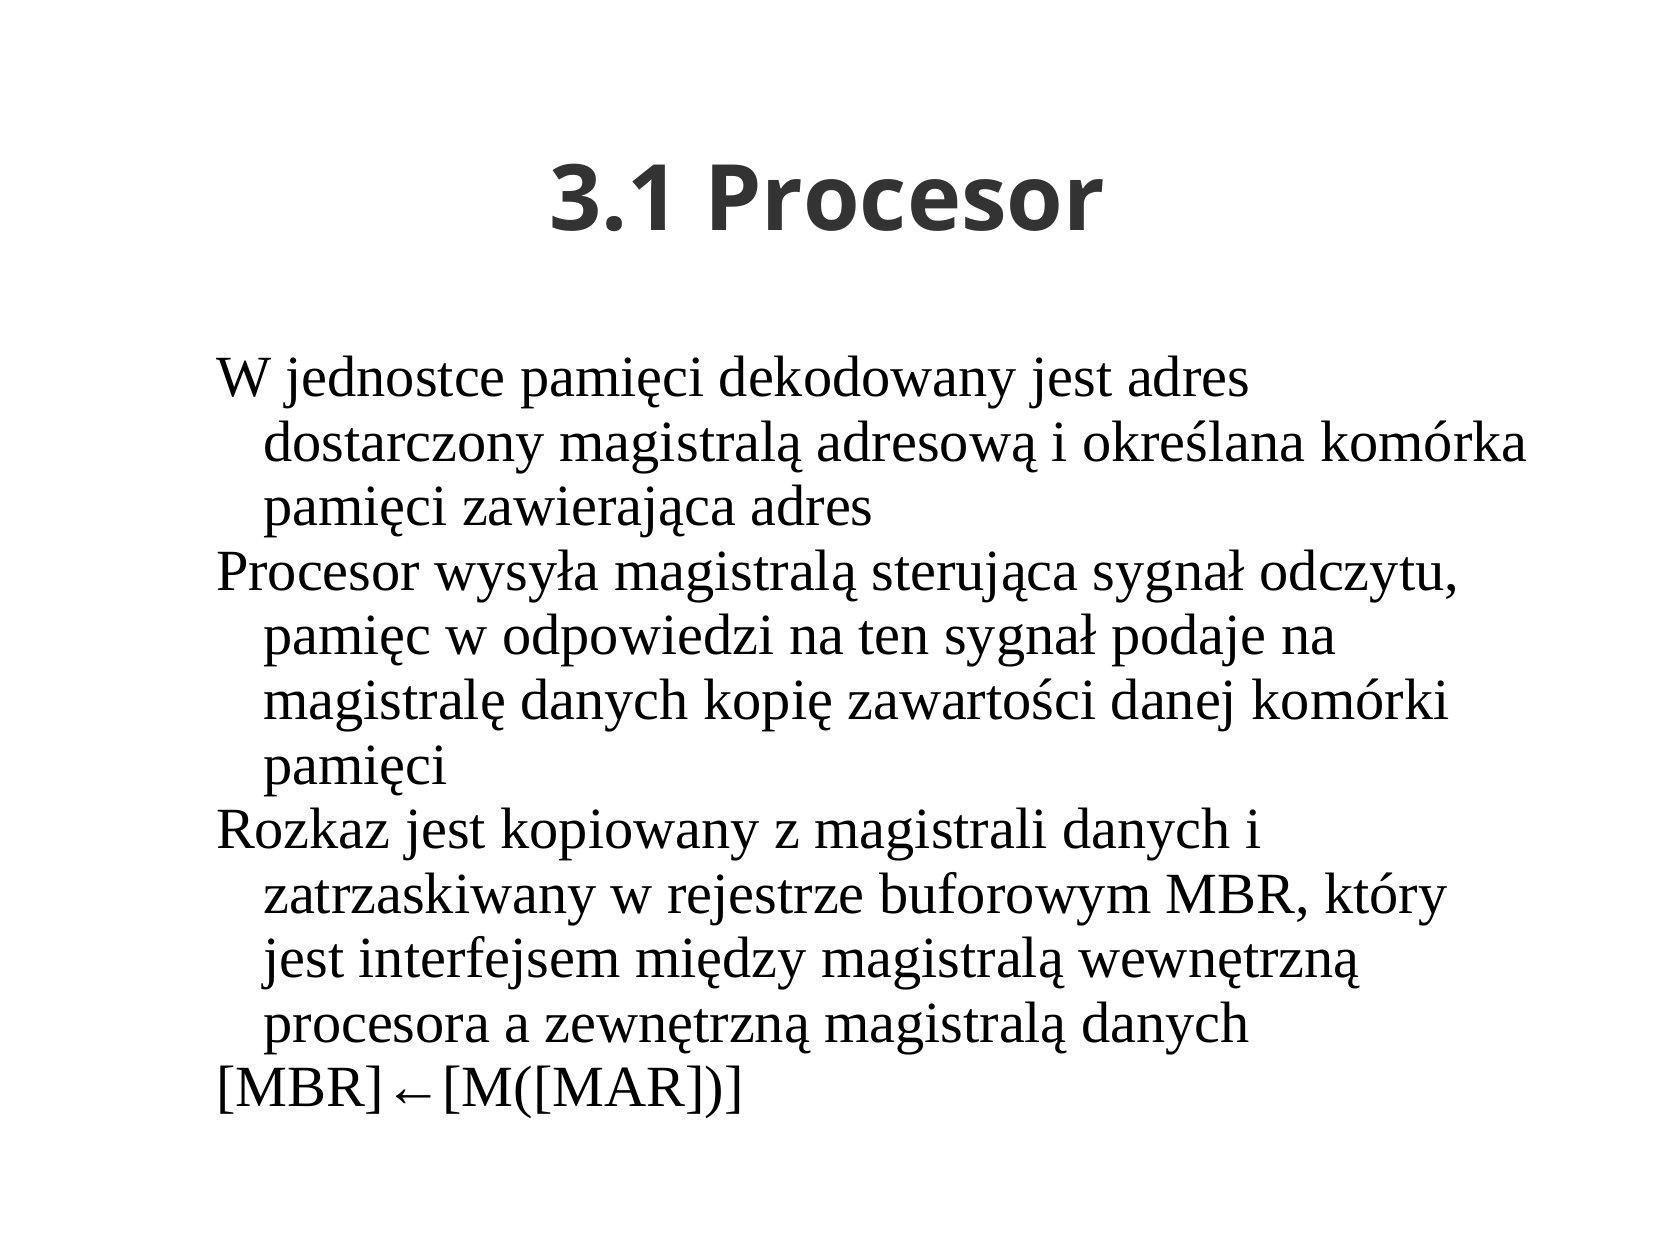

# 3.1 Procesor
W jednostce pamięci dekodowany jest adres dostarczony magistralą adresową i określana komórka pamięci zawierająca adres
Procesor wysyła magistralą sterująca sygnał odczytu, pamięc w odpowiedzi na ten sygnał podaje na magistralę danych kopię zawartości danej komórki pamięci
Rozkaz jest kopiowany z magistrali danych i zatrzaskiwany w rejestrze buforowym MBR, który jest interfejsem między magistralą wewnętrzną procesora a zewnętrzną magistralą danych
[MBR]←[M([MAR])]